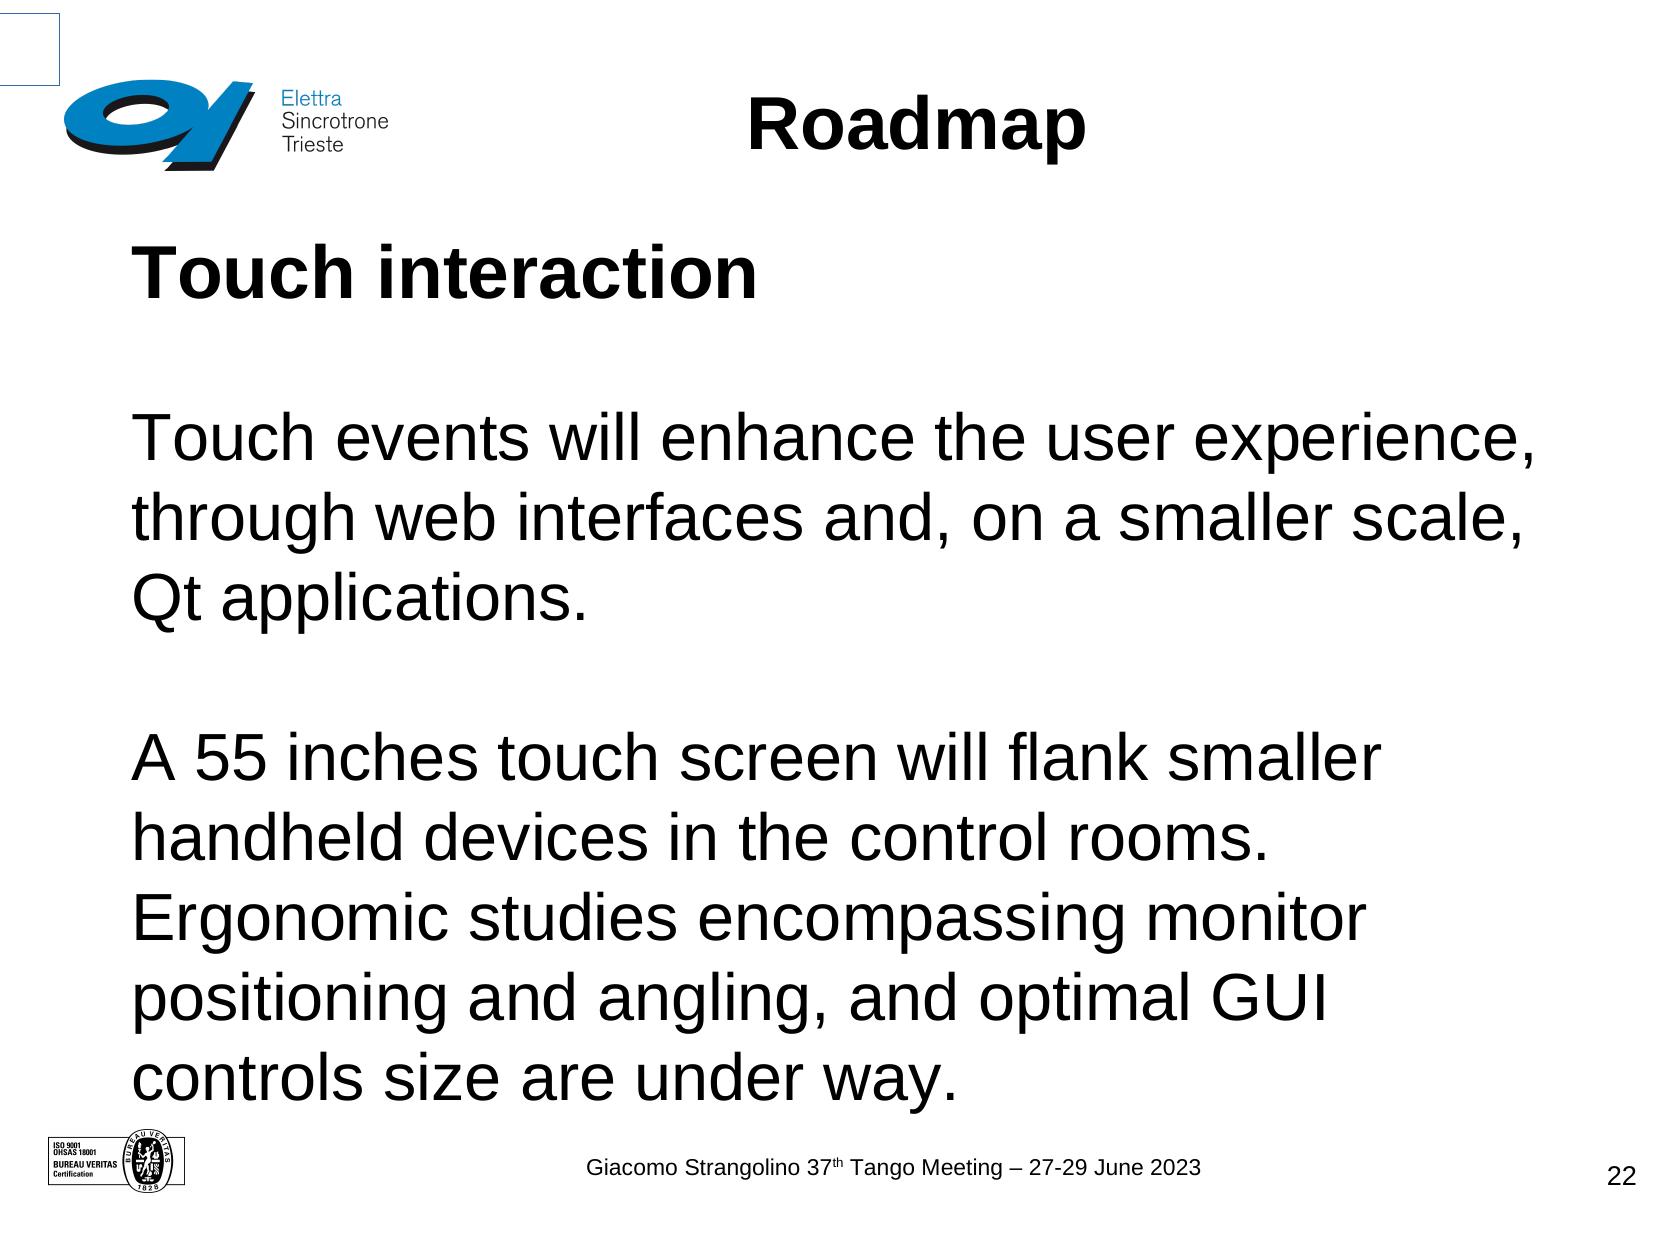

# Roadmap
Touch interaction
Touch events will enhance the user experience, through web interfaces and, on a smaller scale, Qt applications.
A 55 inches touch screen will flank smaller handheld devices in the control rooms.
Ergonomic studies encompassing monitor positioning and angling, and optimal GUI controls size are under way.